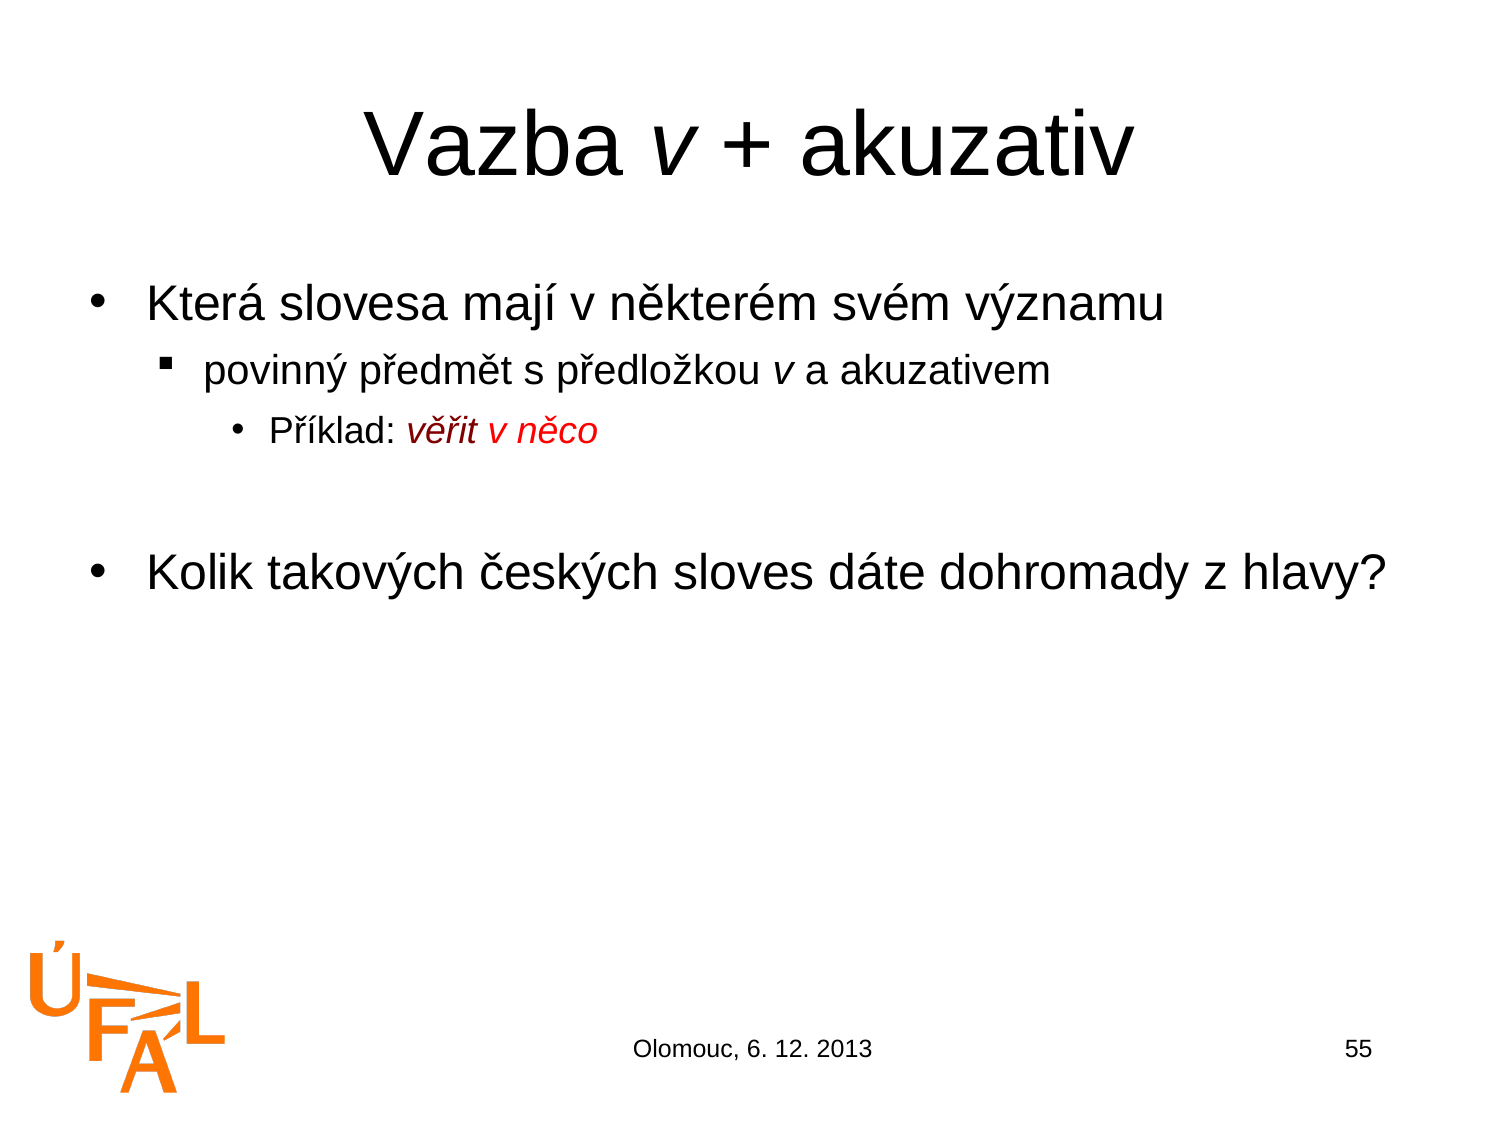

# Vazba v + akuzativ
Která slovesa mají v některém svém významu
povinný předmět s předložkou v a akuzativem
Příklad: věřit v něco
Kolik takových českých sloves dáte dohromady z hlavy?
Olomouc, 6. 12. 2013
55